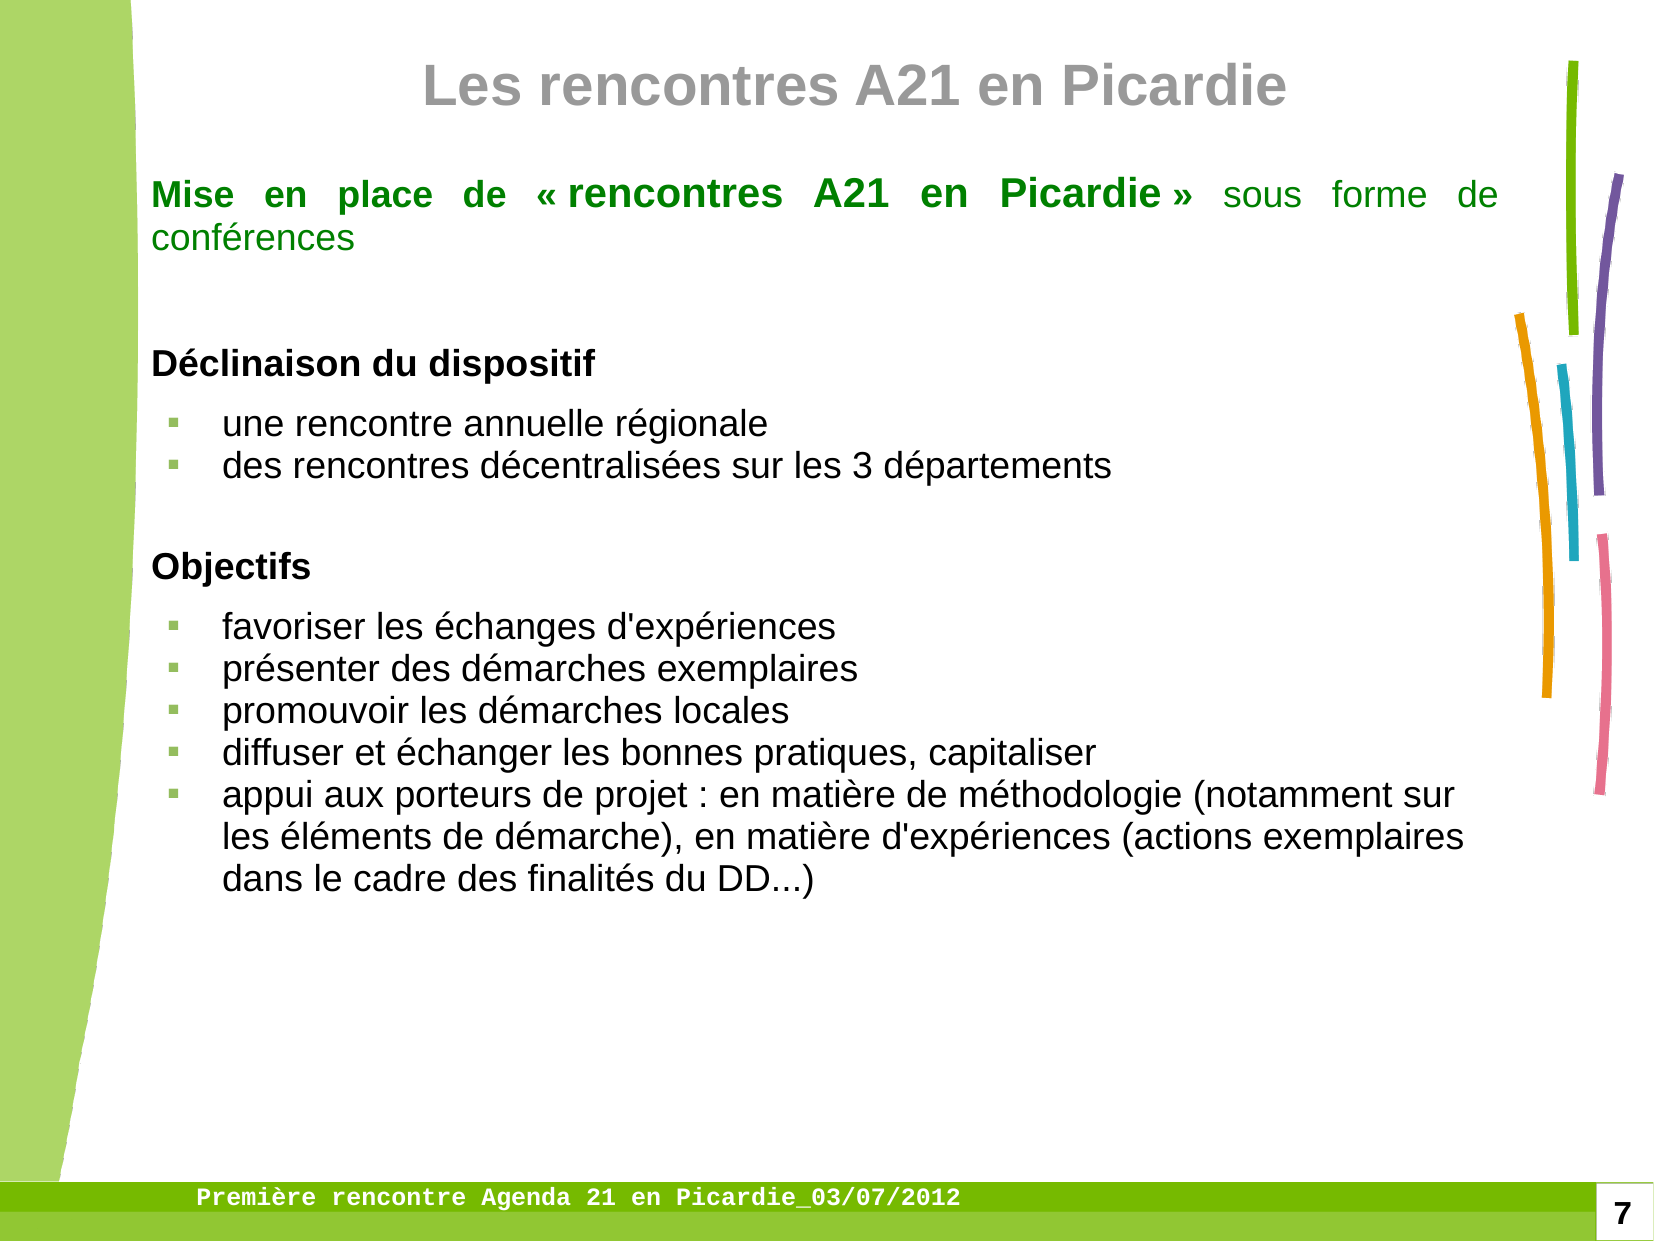

# Les rencontres A21 en Picardie
Mise en place de « rencontres A21 en Picardie » sous forme de conférences
Déclinaison du dispositif
une rencontre annuelle régionale
des rencontres décentralisées sur les 3 départements
Objectifs
favoriser les échanges d'expériences
présenter des démarches exemplaires
promouvoir les démarches locales
diffuser et échanger les bonnes pratiques, capitaliser
appui aux porteurs de projet : en matière de méthodologie (notamment sur les éléments de démarche), en matière d'expériences (actions exemplaires dans le cadre des finalités du DD...)
7